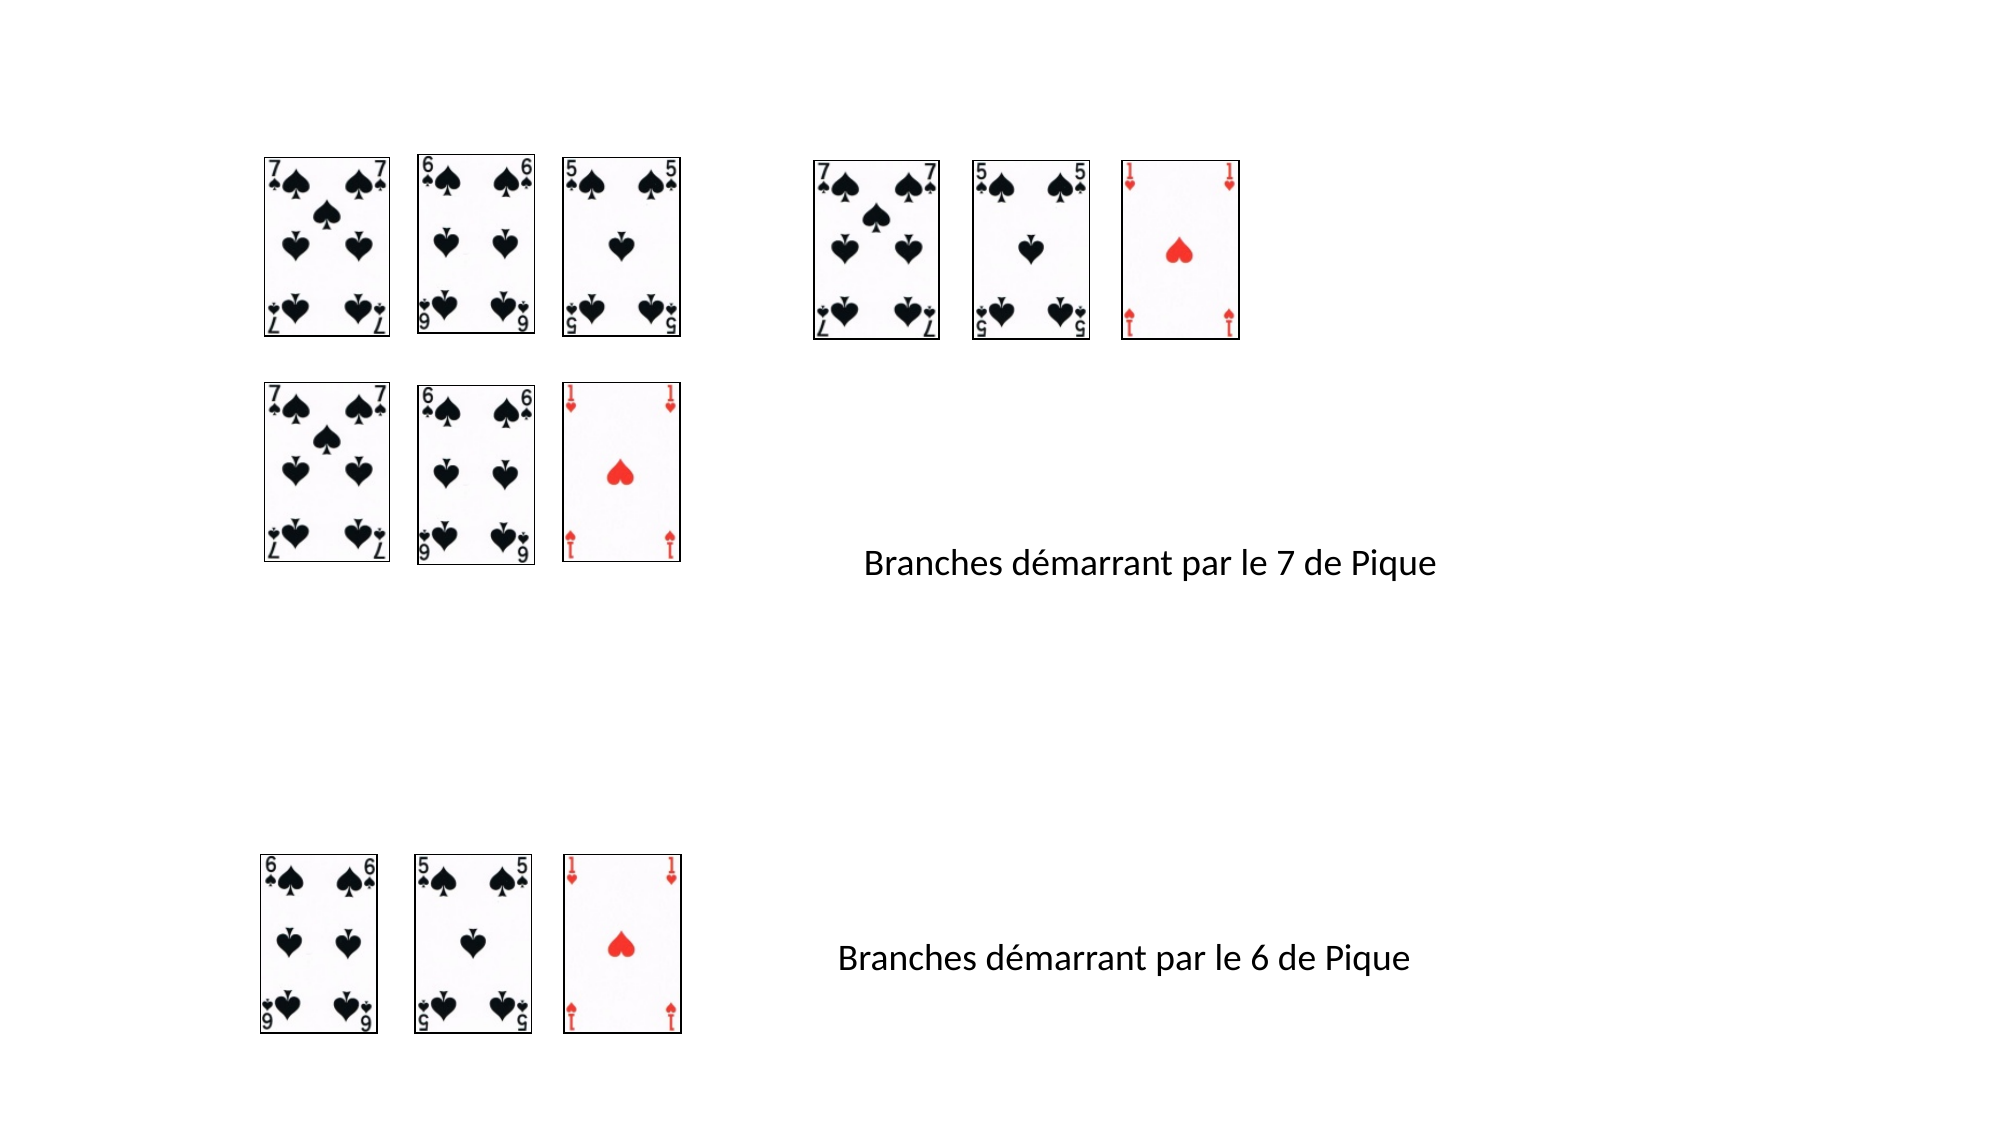

Branches démarrant par le 7 de Pique
Branches démarrant par le 6 de Pique